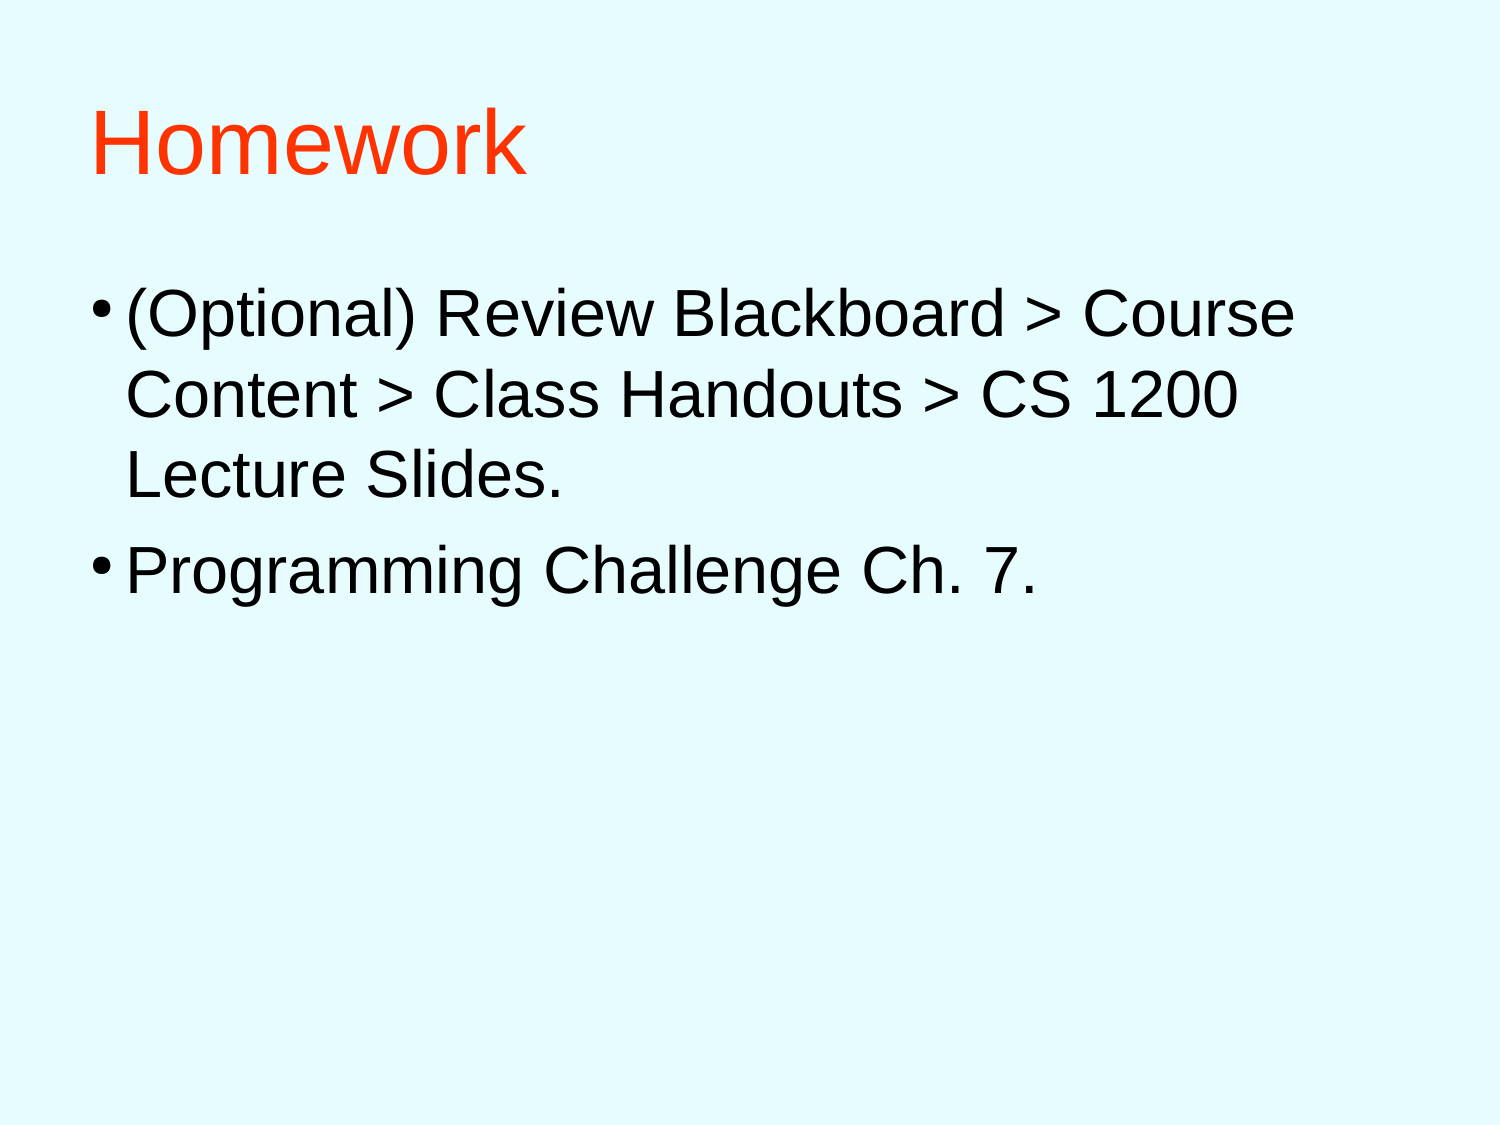

# Homework
(Optional) Review Blackboard > Course Content > Class Handouts > CS 1200 Lecture Slides.
Programming Challenge Ch. 7.